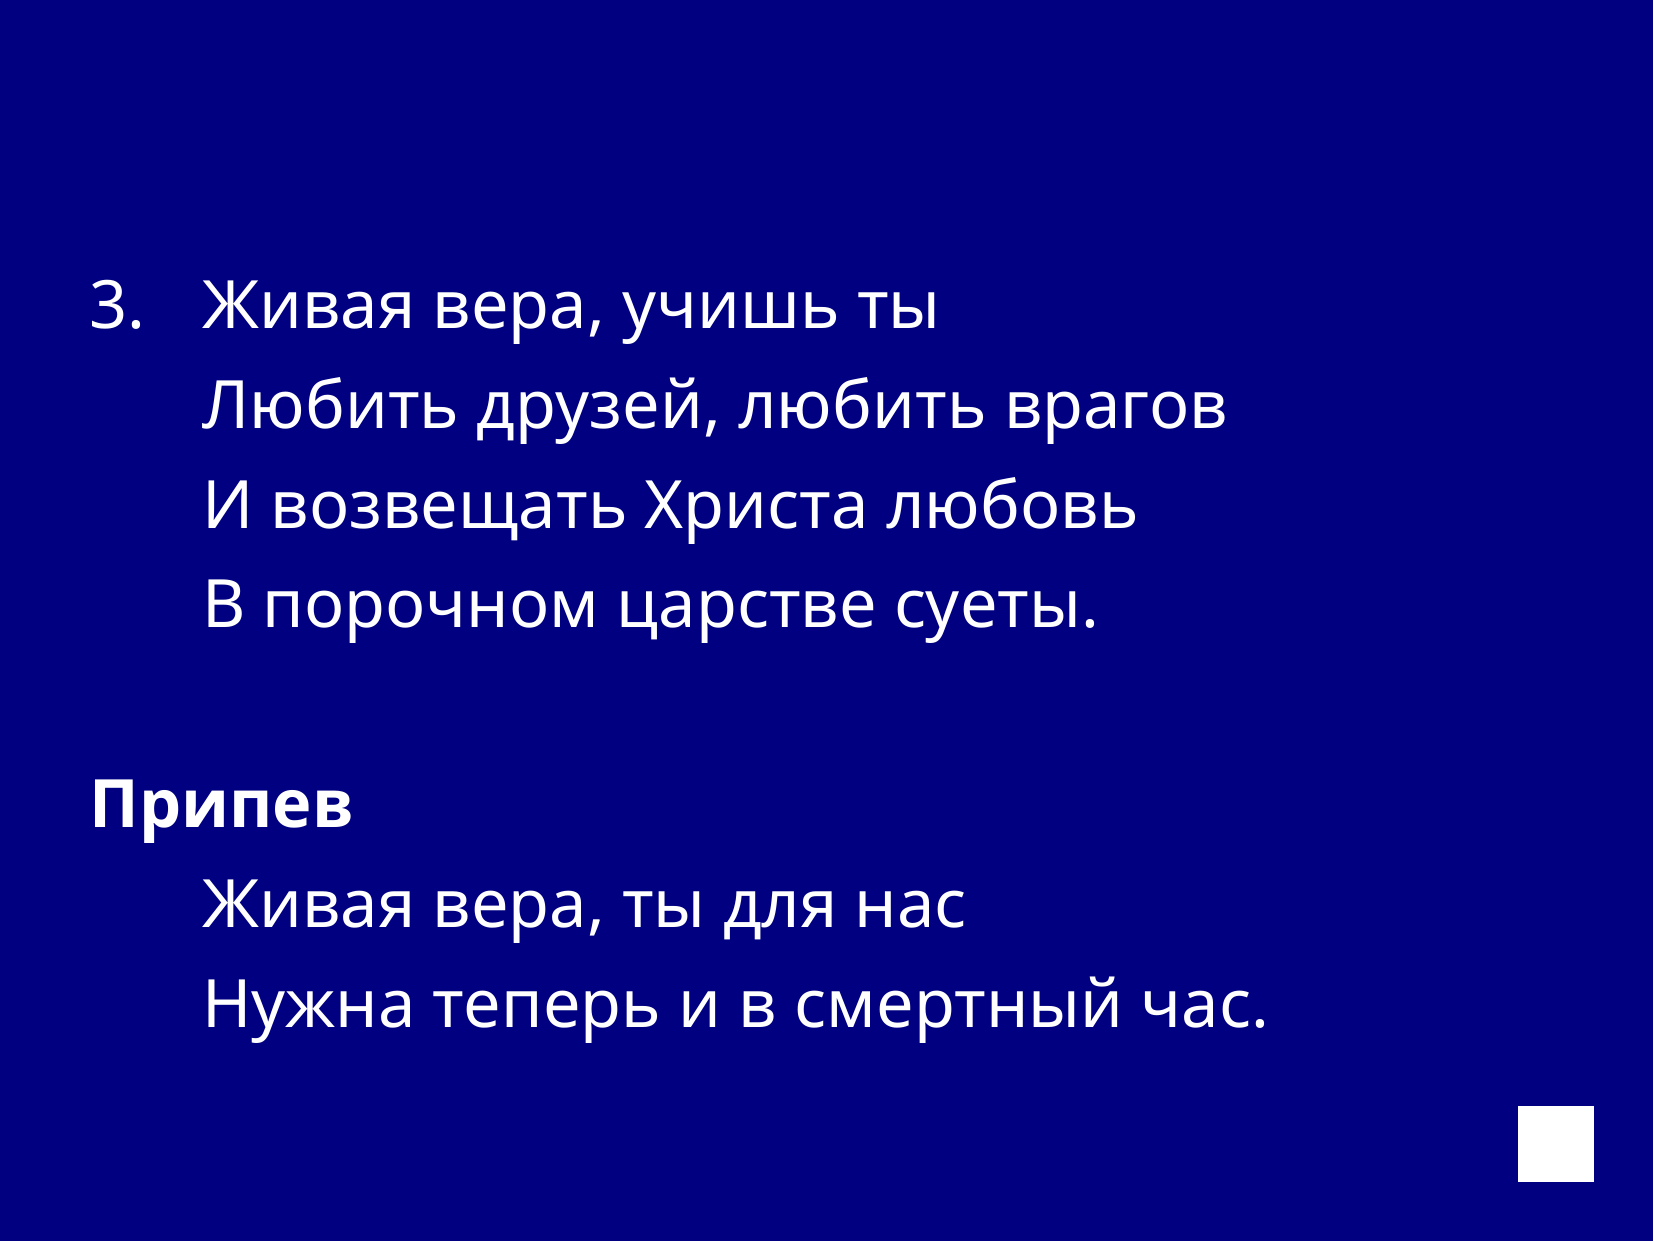

3.	Живая вера, учишь ты
	Любить друзей, любить врагов
	И возвещать Христа любовь
	В порочном царстве суеты.
Припев
	Живая вера, ты для нас
	Нужна теперь и в смертный час.